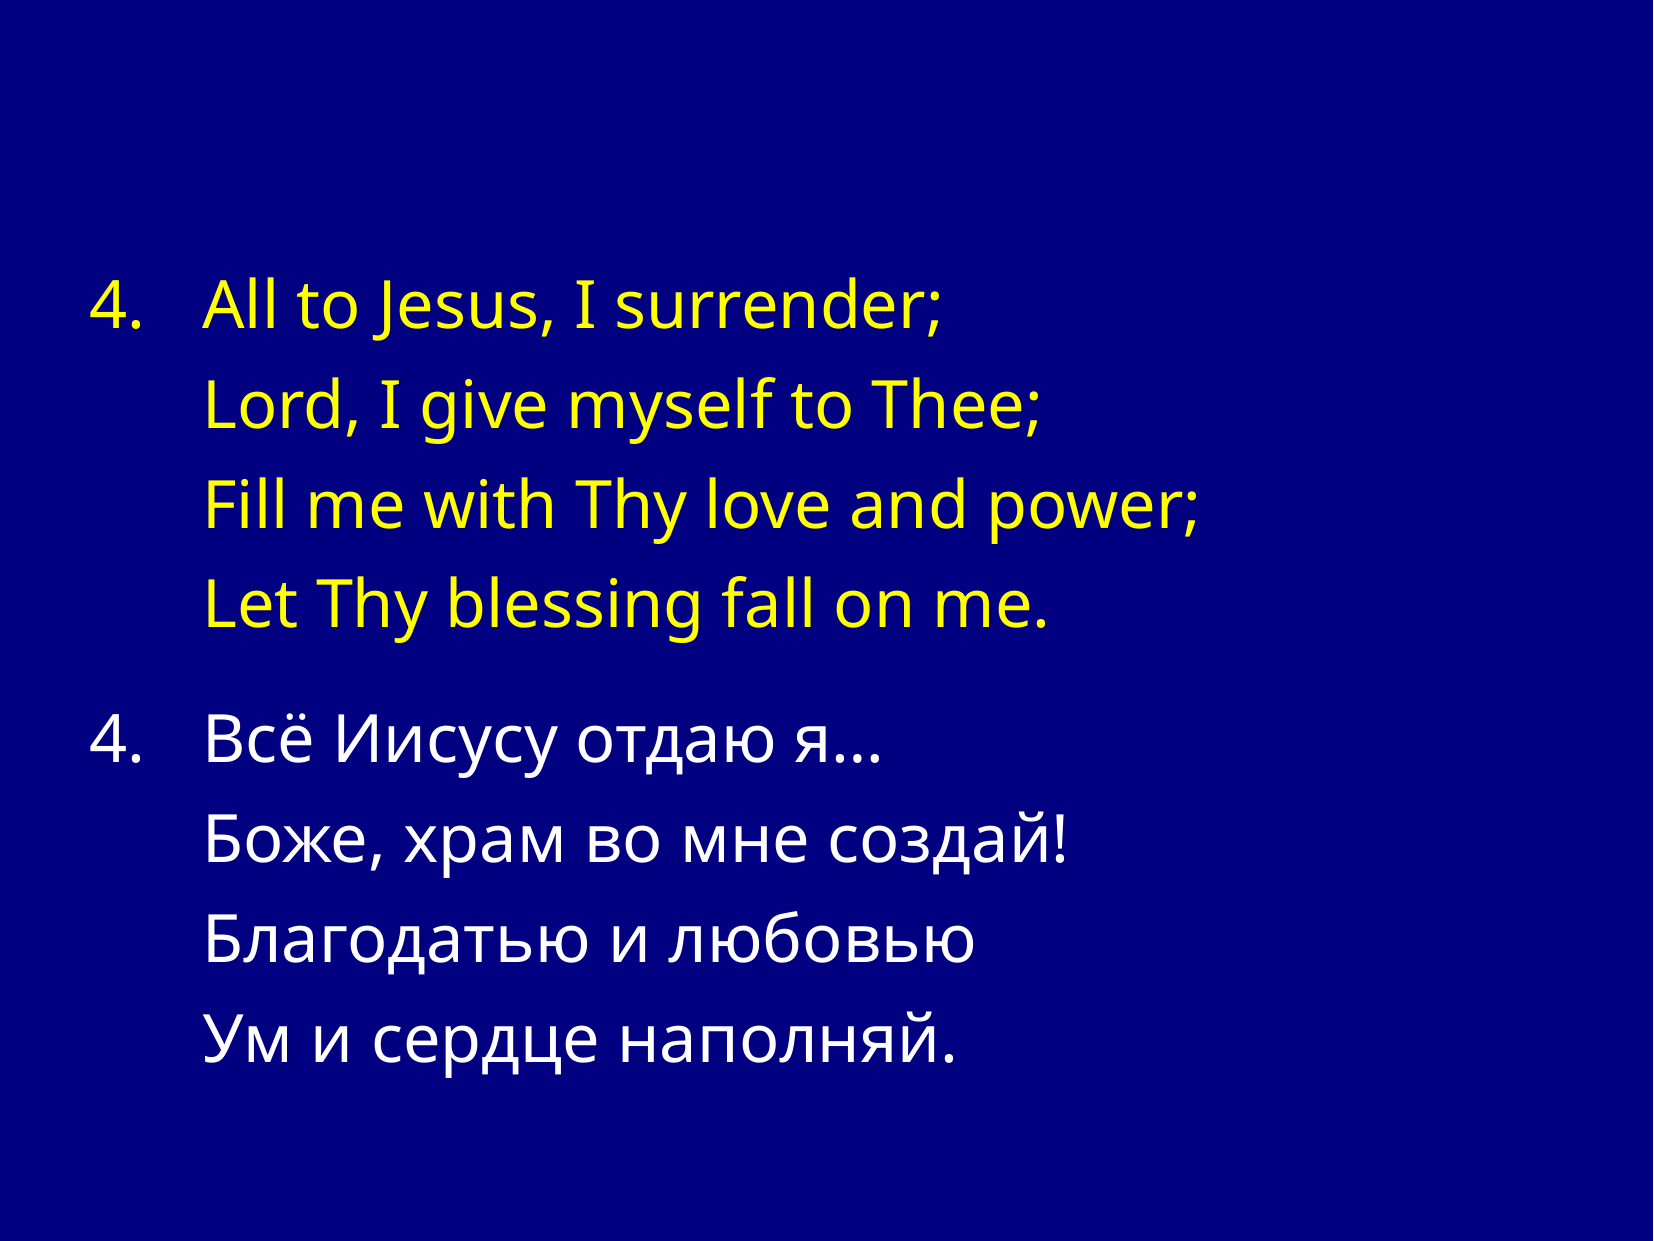

4.	All to Jesus, I surrender;
	Lord, I give myself to Thee;
	Fill me with Thy love and power;
	Let Thy blessing fall on me.
4.	Всё Иисусу отдаю я…
	Боже, храм во мне создай!
	Благодатью и любовью
	Ум и сердце наполняй.